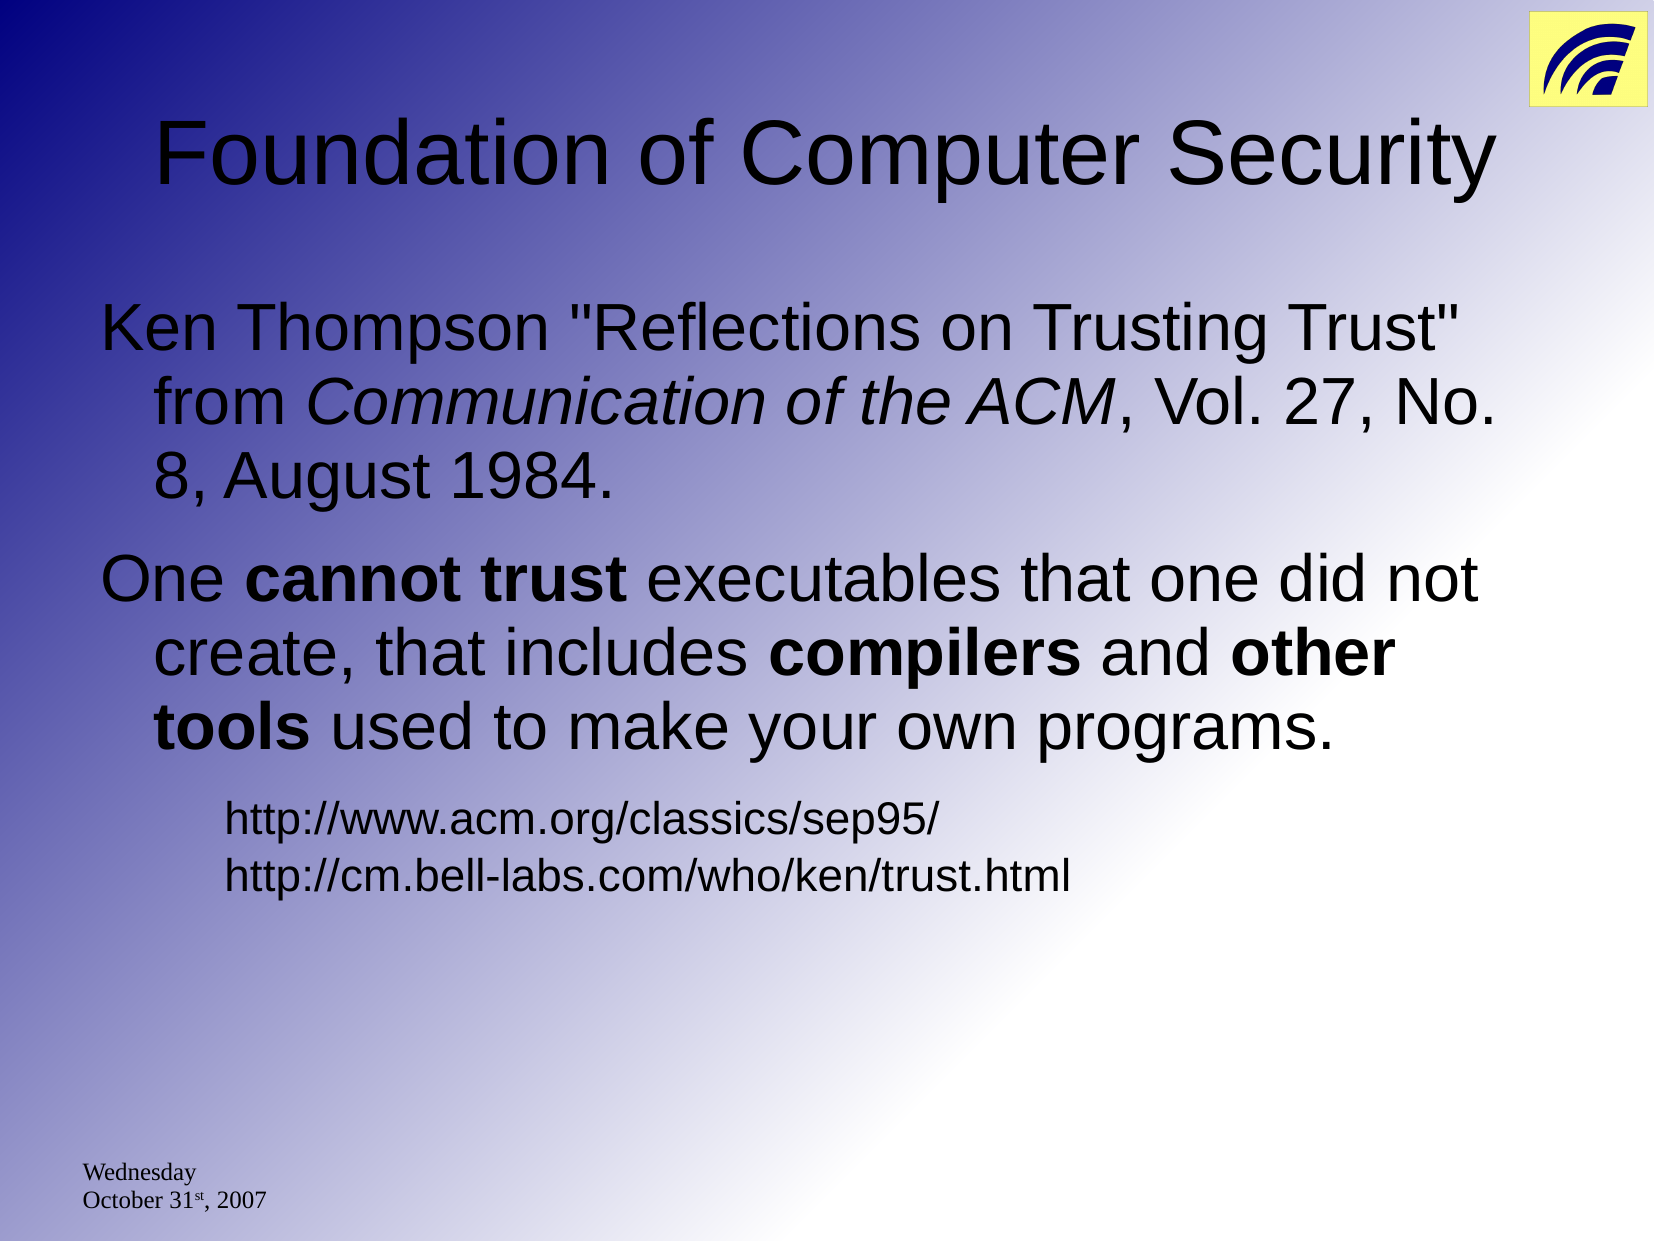

# Foundation of Computer Security
Ken Thompson "Reflections on Trusting Trust" from Communication of the ACM, Vol. 27, No. 8, August 1984.
One cannot trust executables that one did not create, that includes compilers and other tools used to make your own programs.
http://www.acm.org/classics/sep95/
http://cm.bell-labs.com/who/ken/trust.html